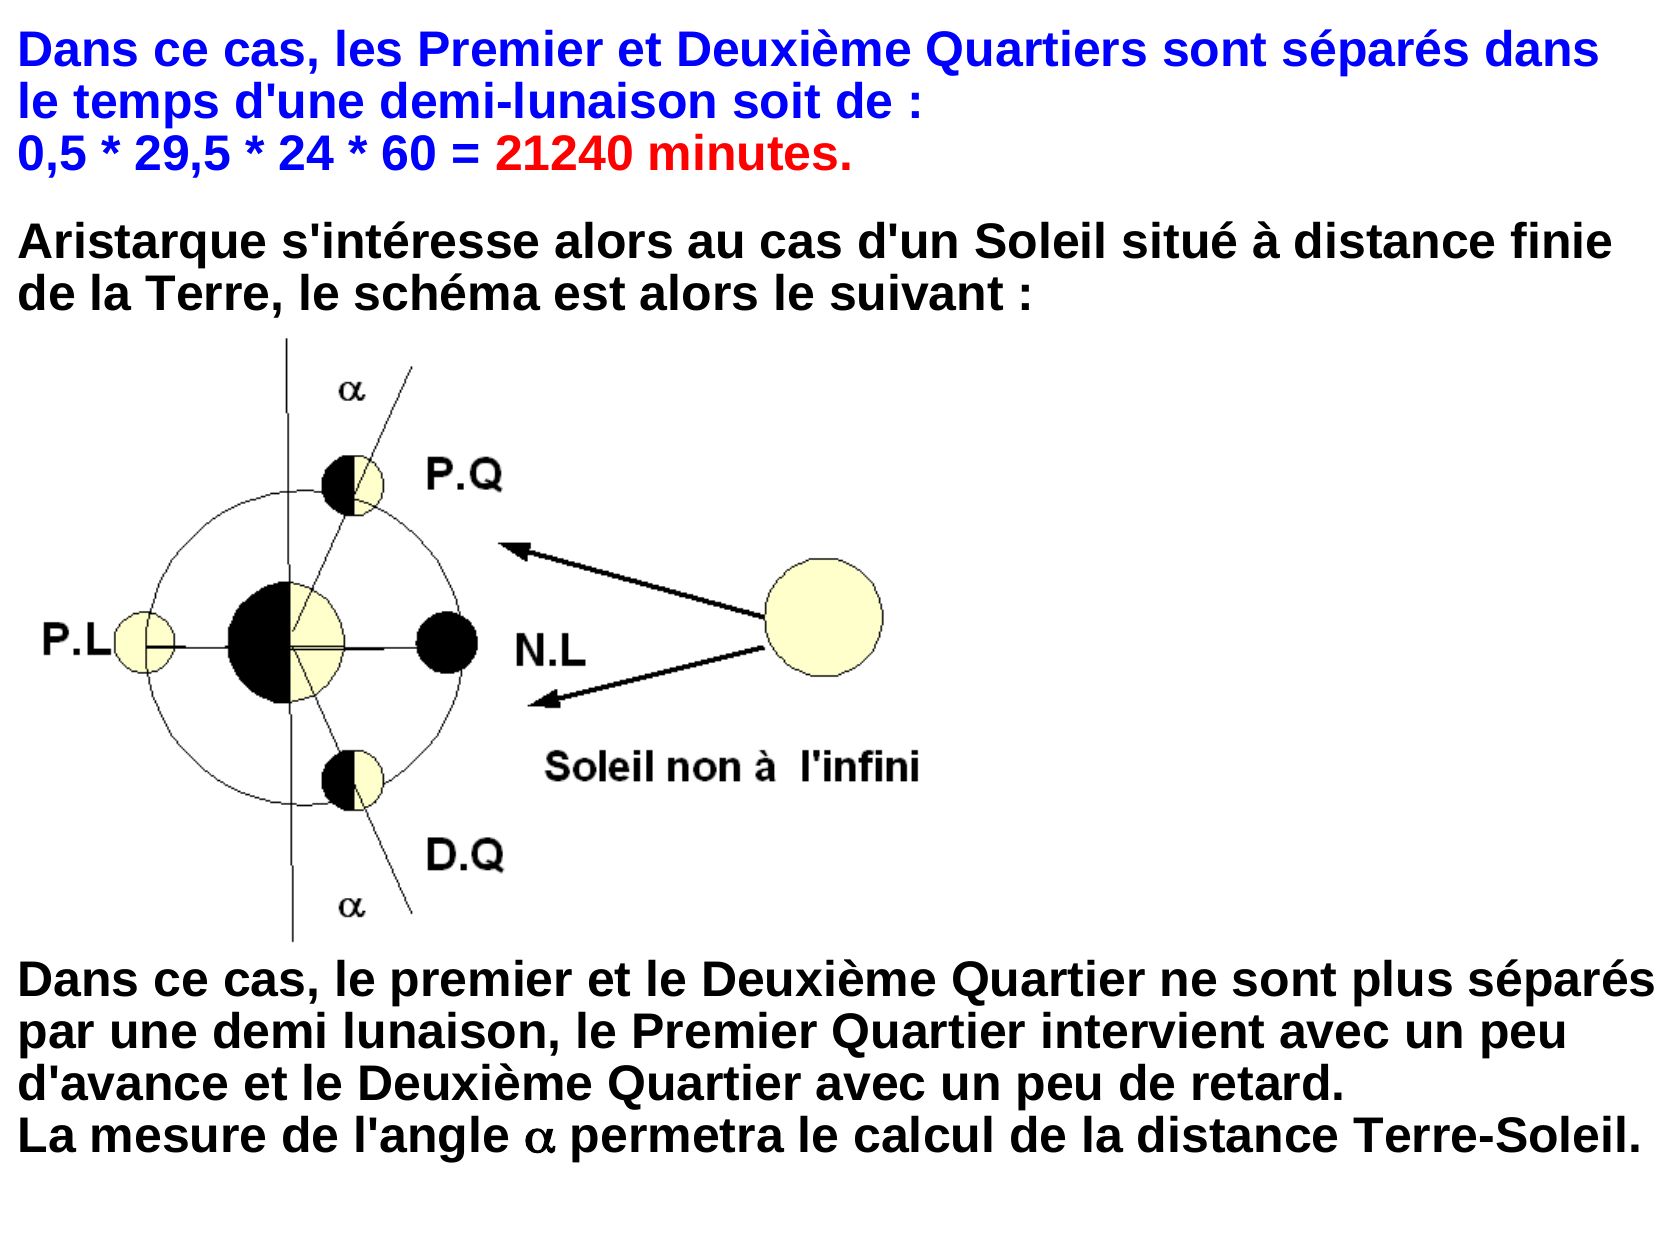

Dans ce cas, les Premier et Deuxième Quartiers sont séparés dans le temps d'une demi-lunaison soit de :
0,5 * 29,5 * 24 * 60 = 21240 minutes.
Aristarque s'intéresse alors au cas d'un Soleil situé à distance finie de la Terre, le schéma est alors le suivant :
Dans ce cas, le premier et le Deuxième Quartier ne sont plus séparés par une demi lunaison, le Premier Quartier intervient avec un peu d'avance et le Deuxième Quartier avec un peu de retard.
La mesure de l'angle  permetra le calcul de la distance Terre-Soleil.